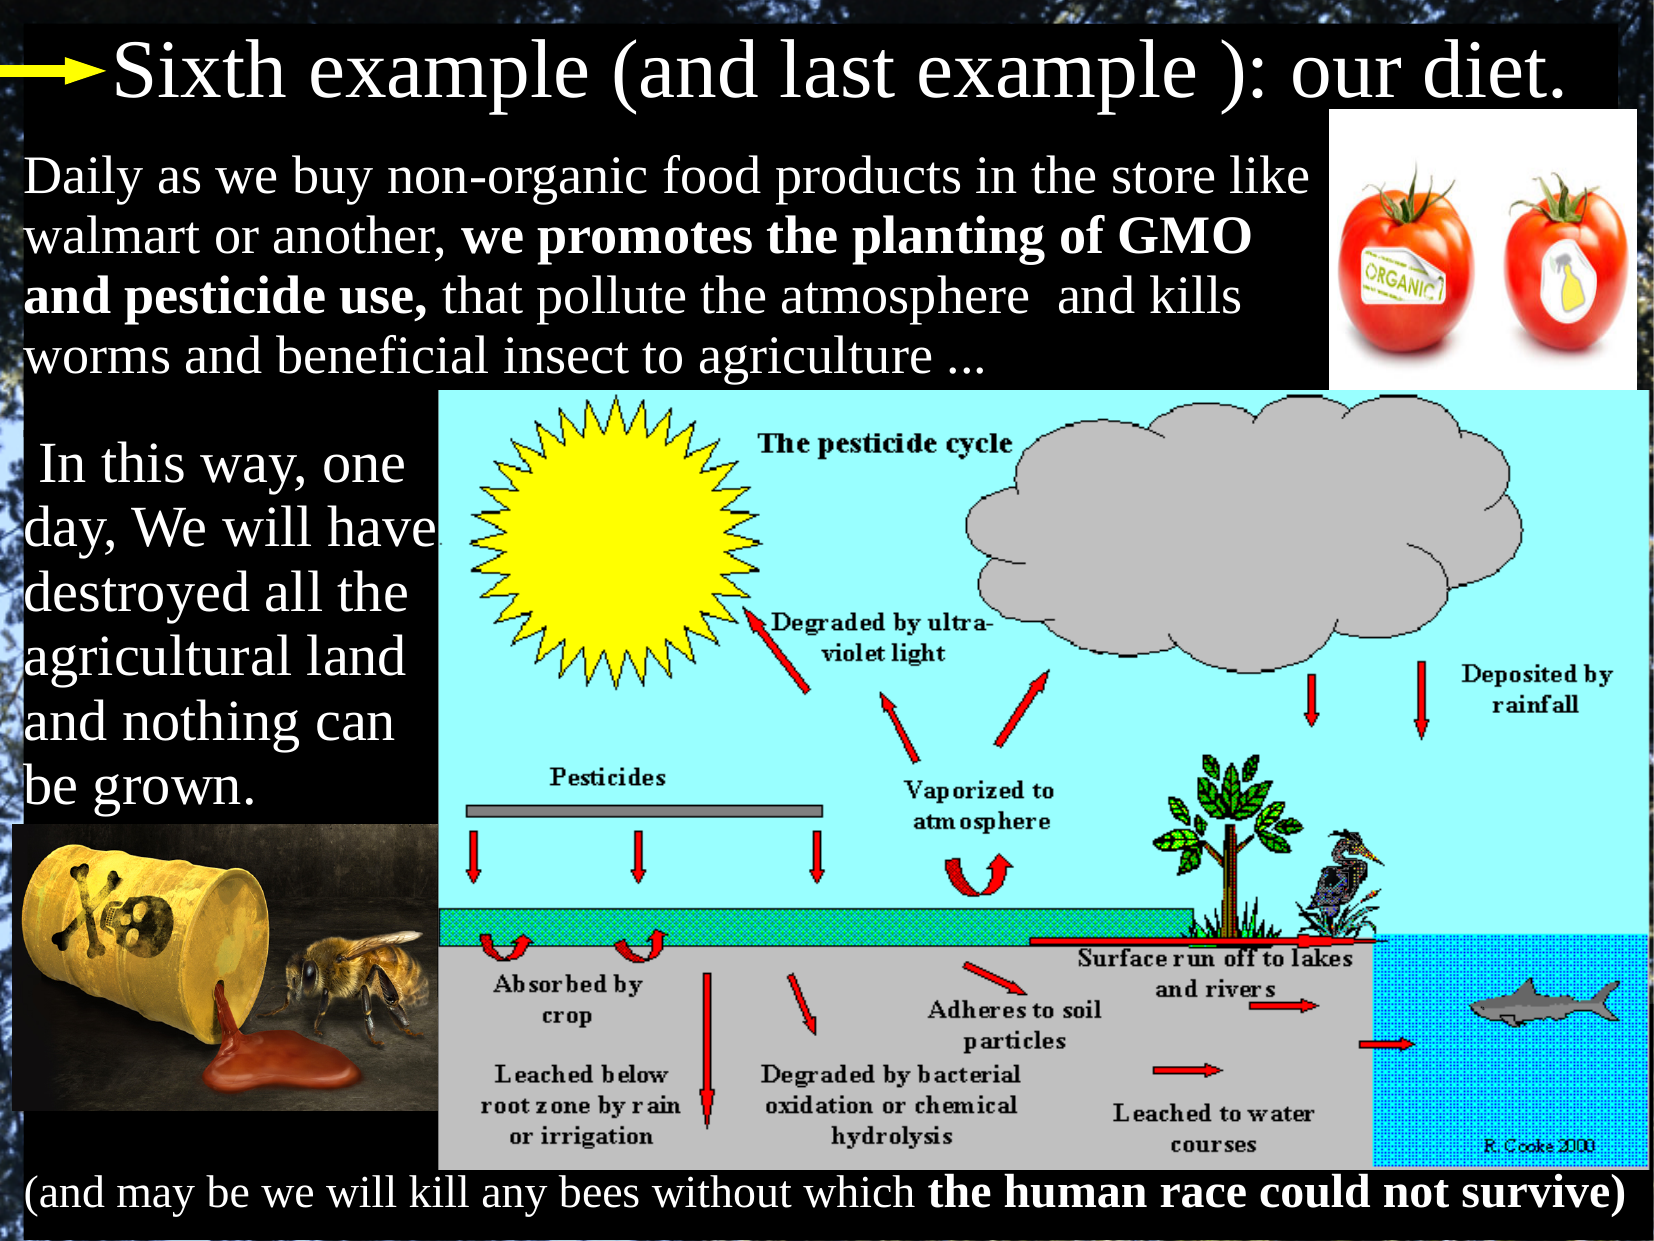

# Sixth example (and last example ): our diet.
Daily as we buy non-organic food products in the store like walmart or another, we promotes the planting of GMO and pesticide use, that pollute the atmosphere and kills worms and beneficial insect to agriculture ...
 In this way, one day, We will have destroyed all the agricultural land and nothing can be grown.
(and may be we will kill any bees without which the human race could not survive)